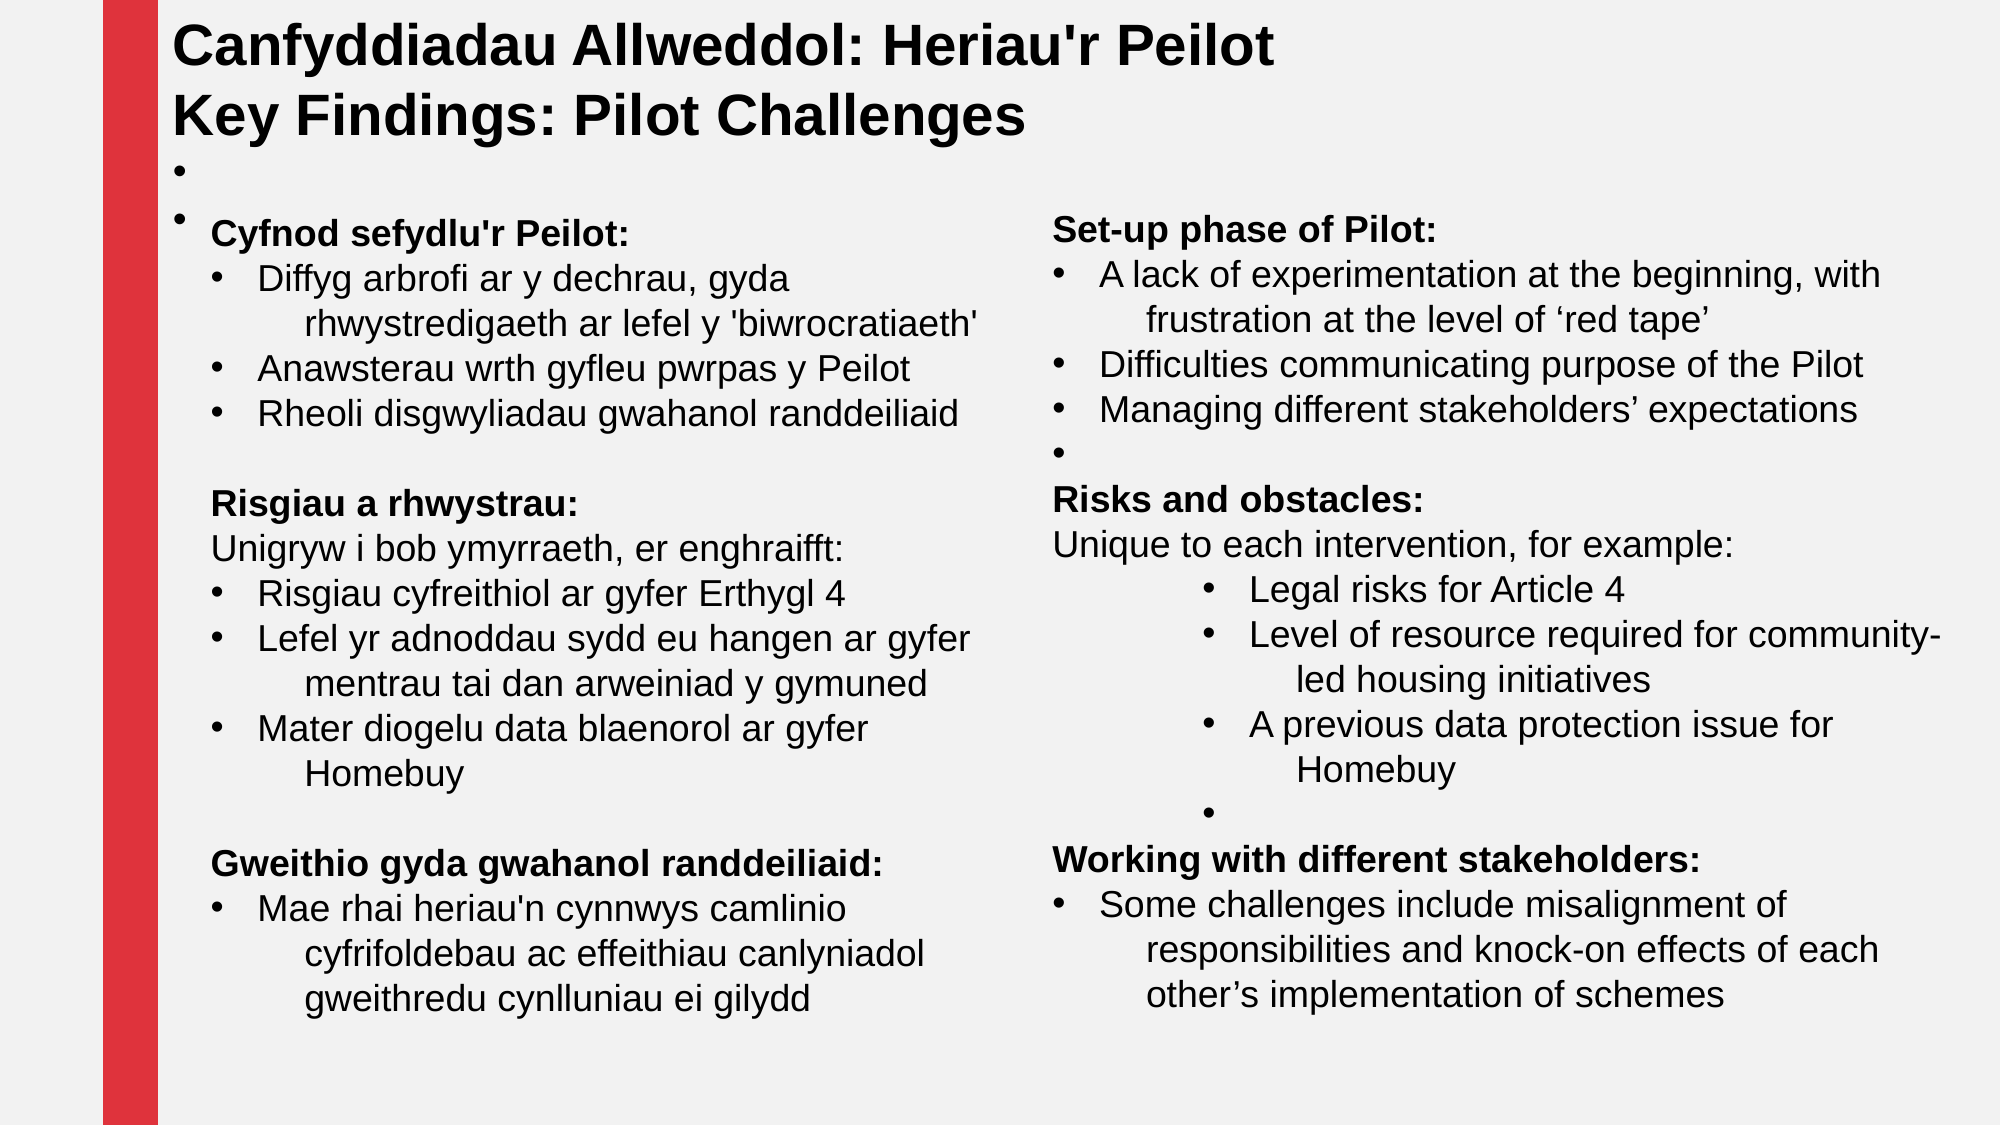

Canfyddiadau Allweddol: Heriau'r Peilot
Key Findings: Pilot Challenges
Set-up phase of Pilot:
A lack of experimentation at the beginning, with frustration at the level of ‘red tape’
Difficulties communicating purpose of the Pilot
Managing different stakeholders’ expectations
Risks and obstacles:
Unique to each intervention, for example:
Legal risks for Article 4
Level of resource required for community-led housing initiatives
A previous data protection issue for Homebuy
Working with different stakeholders:
Some challenges include misalignment of responsibilities and knock-on effects of each other’s implementation of schemes
Cyfnod sefydlu'r Peilot:
Diffyg arbrofi ar y dechrau, gyda rhwystredigaeth ar lefel y 'biwrocratiaeth'
Anawsterau wrth gyfleu pwrpas y Peilot
Rheoli disgwyliadau gwahanol randdeiliaid
Risgiau a rhwystrau:
Unigryw i bob ymyrraeth, er enghraifft:
Risgiau cyfreithiol ar gyfer Erthygl 4
Lefel yr adnoddau sydd eu hangen ar gyfer mentrau tai dan arweiniad y gymuned
Mater diogelu data blaenorol ar gyfer Homebuy
Gweithio gyda gwahanol randdeiliaid:
Mae rhai heriau'n cynnwys camlinio cyfrifoldebau ac effeithiau canlyniadol gweithredu cynlluniau ei gilydd